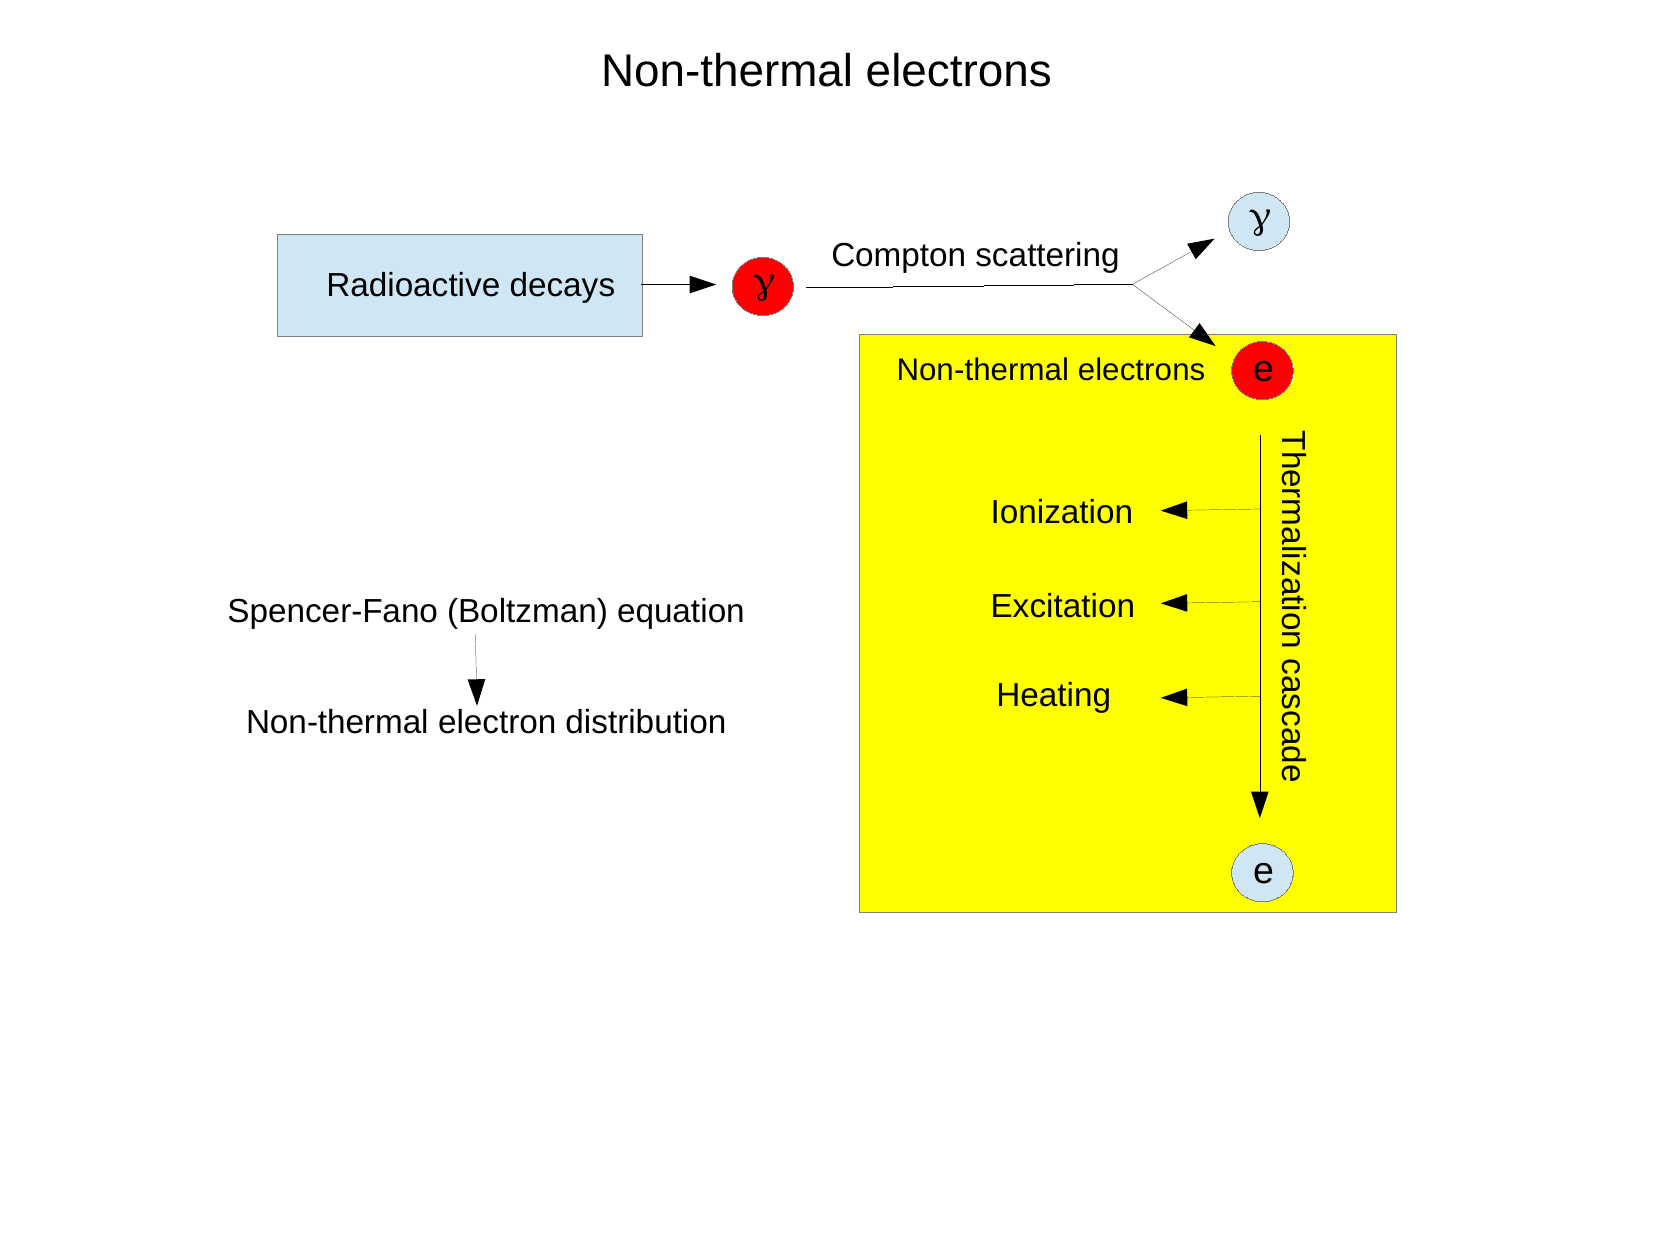

Non-thermal electrons
Compton scattering
Radioactive decays
e
Non-thermal electrons
Ionization
Excitation
Thermalization cascade
Spencer-Fano (Boltzman) equation
Non-thermal electron distribution
Heating
e